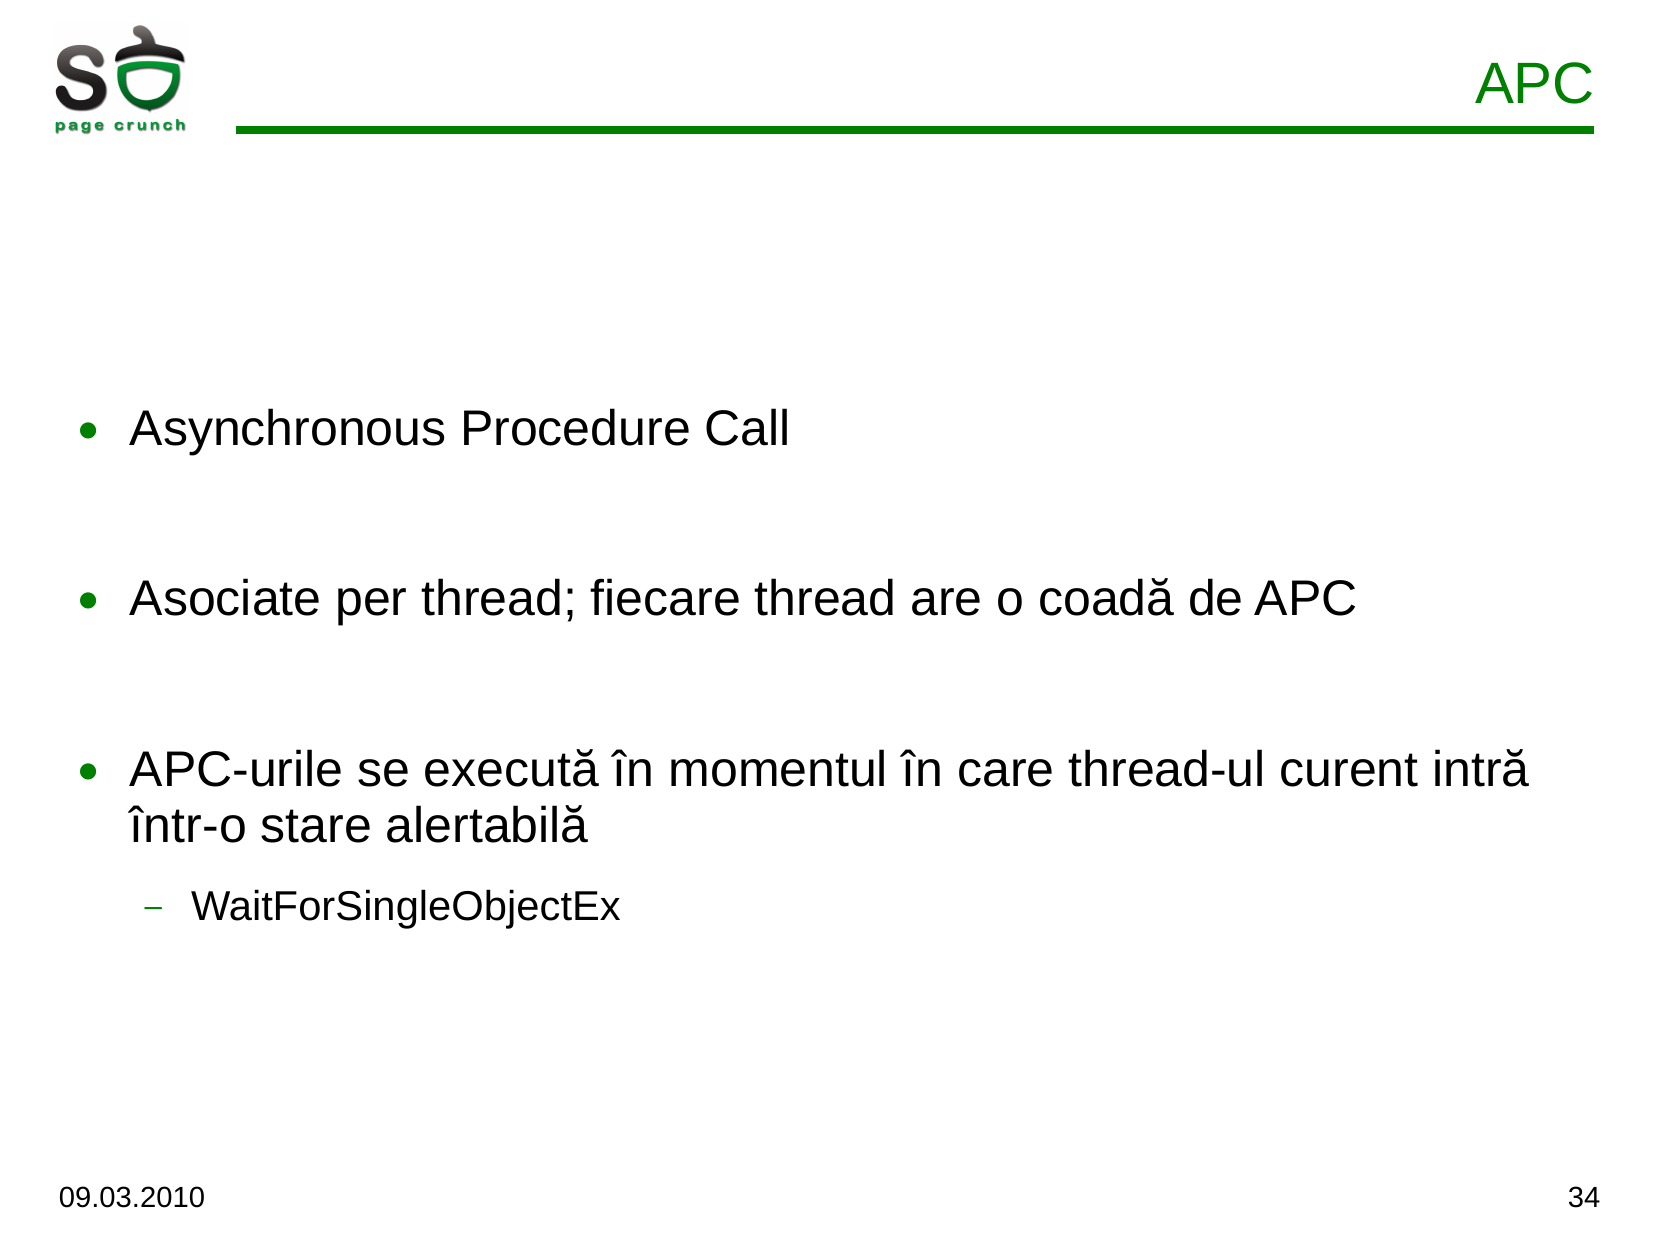

# APC
Asynchronous Procedure Call
Asociate per thread; fiecare thread are o coadă de APC
APC-urile se execută în momentul în care thread-ul curent intră într-o stare alertabilă
WaitForSingleObjectEx
09.03.2010
34